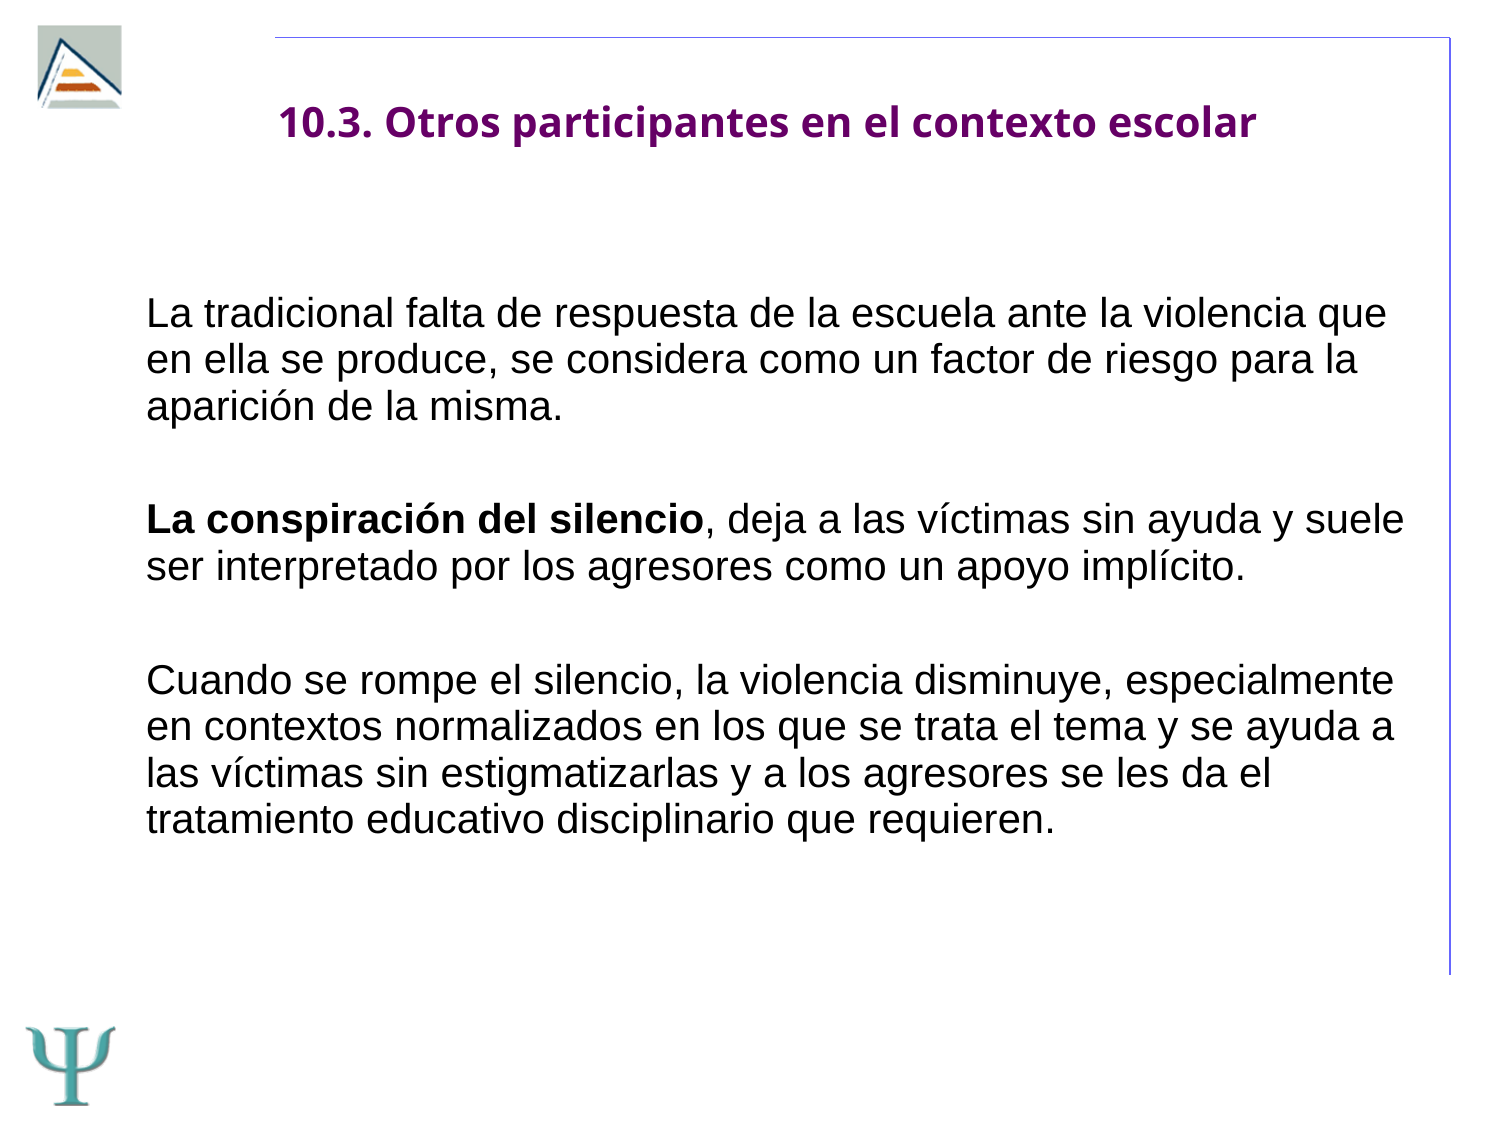

# 10.3. Otros participantes en el contexto escolar
	La tradicional falta de respuesta de la escuela ante la violencia que en ella se produce, se considera como un factor de riesgo para la aparición de la misma.
	La conspiración del silencio, deja a las víctimas sin ayuda y suele ser interpretado por los agresores como un apoyo implícito.
	Cuando se rompe el silencio, la violencia disminuye, especialmente en contextos normalizados en los que se trata el tema y se ayuda a las víctimas sin estigmatizarlas y a los agresores se les da el tratamiento educativo disciplinario que requieren.